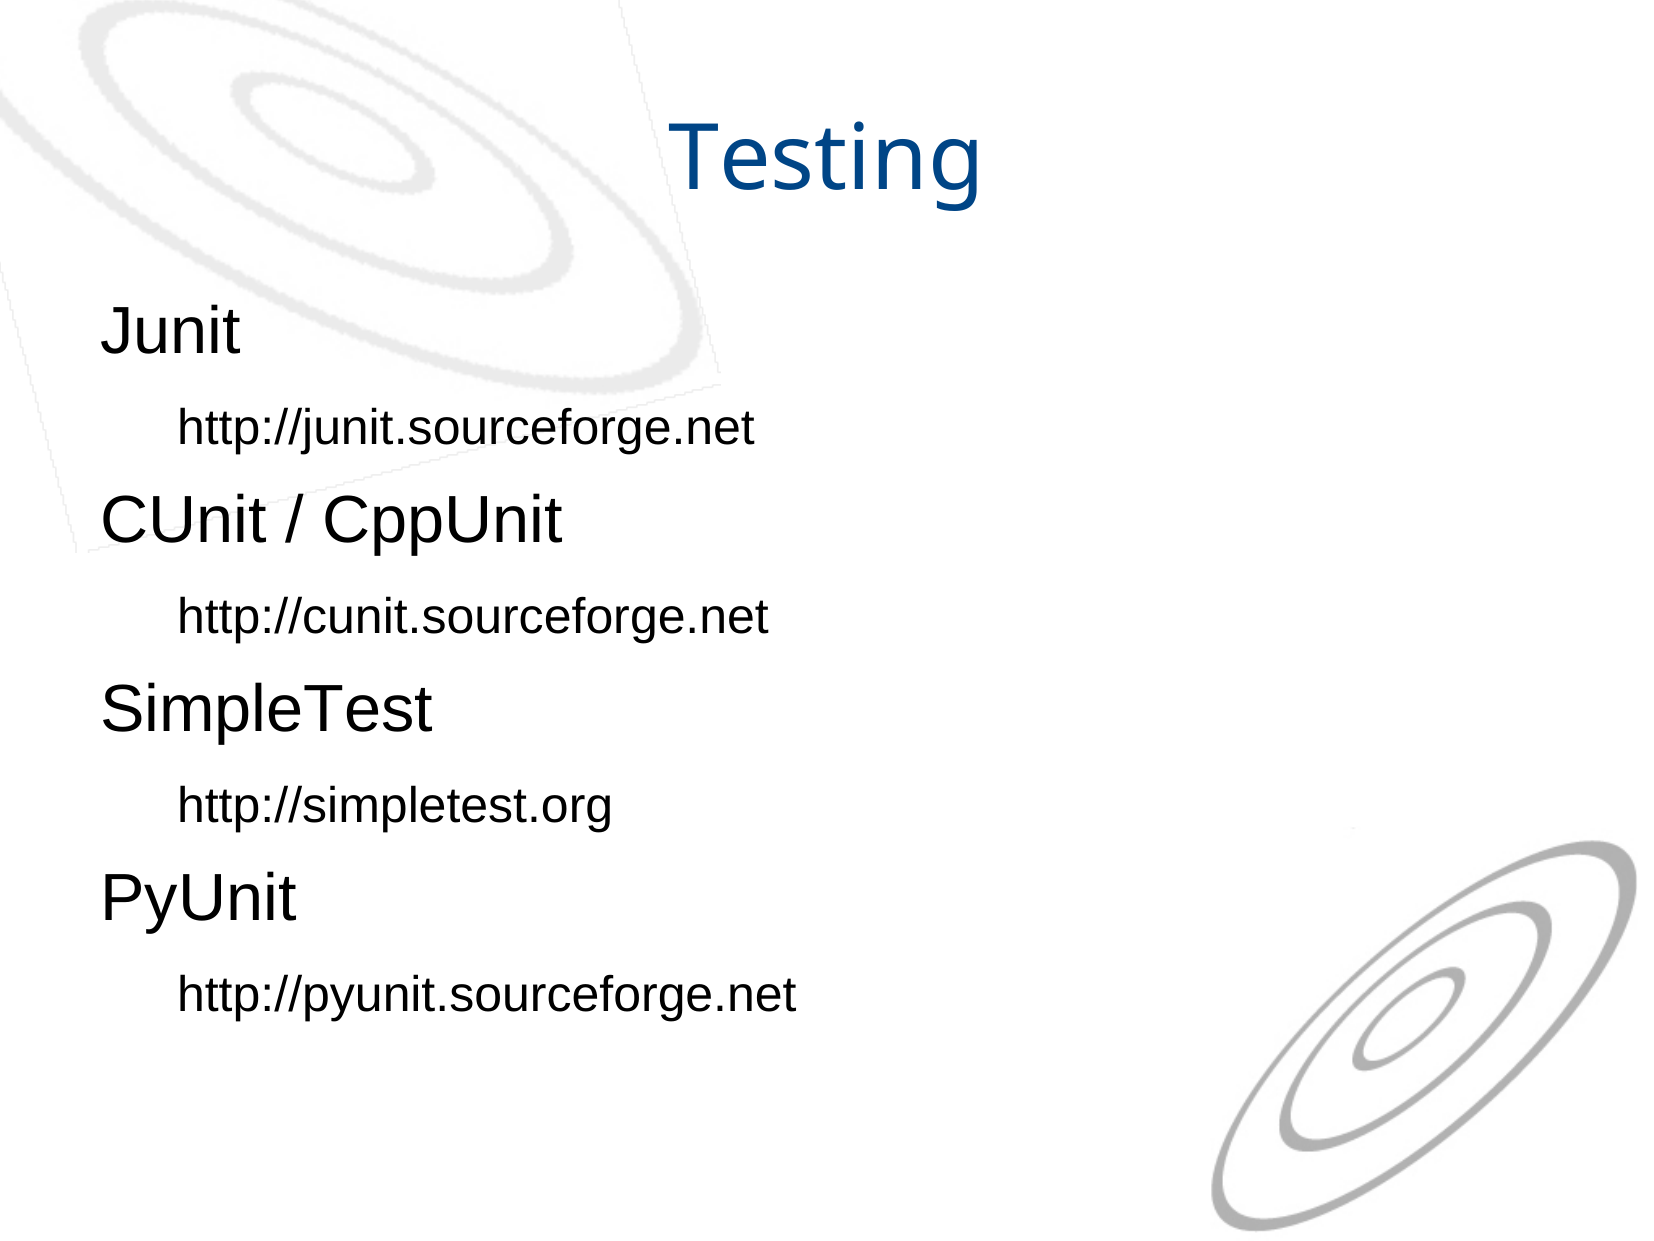

# Testing
Junit
http://junit.sourceforge.net
CUnit / CppUnit
http://cunit.sourceforge.net
SimpleTest
http://simpletest.org
PyUnit
http://pyunit.sourceforge.net